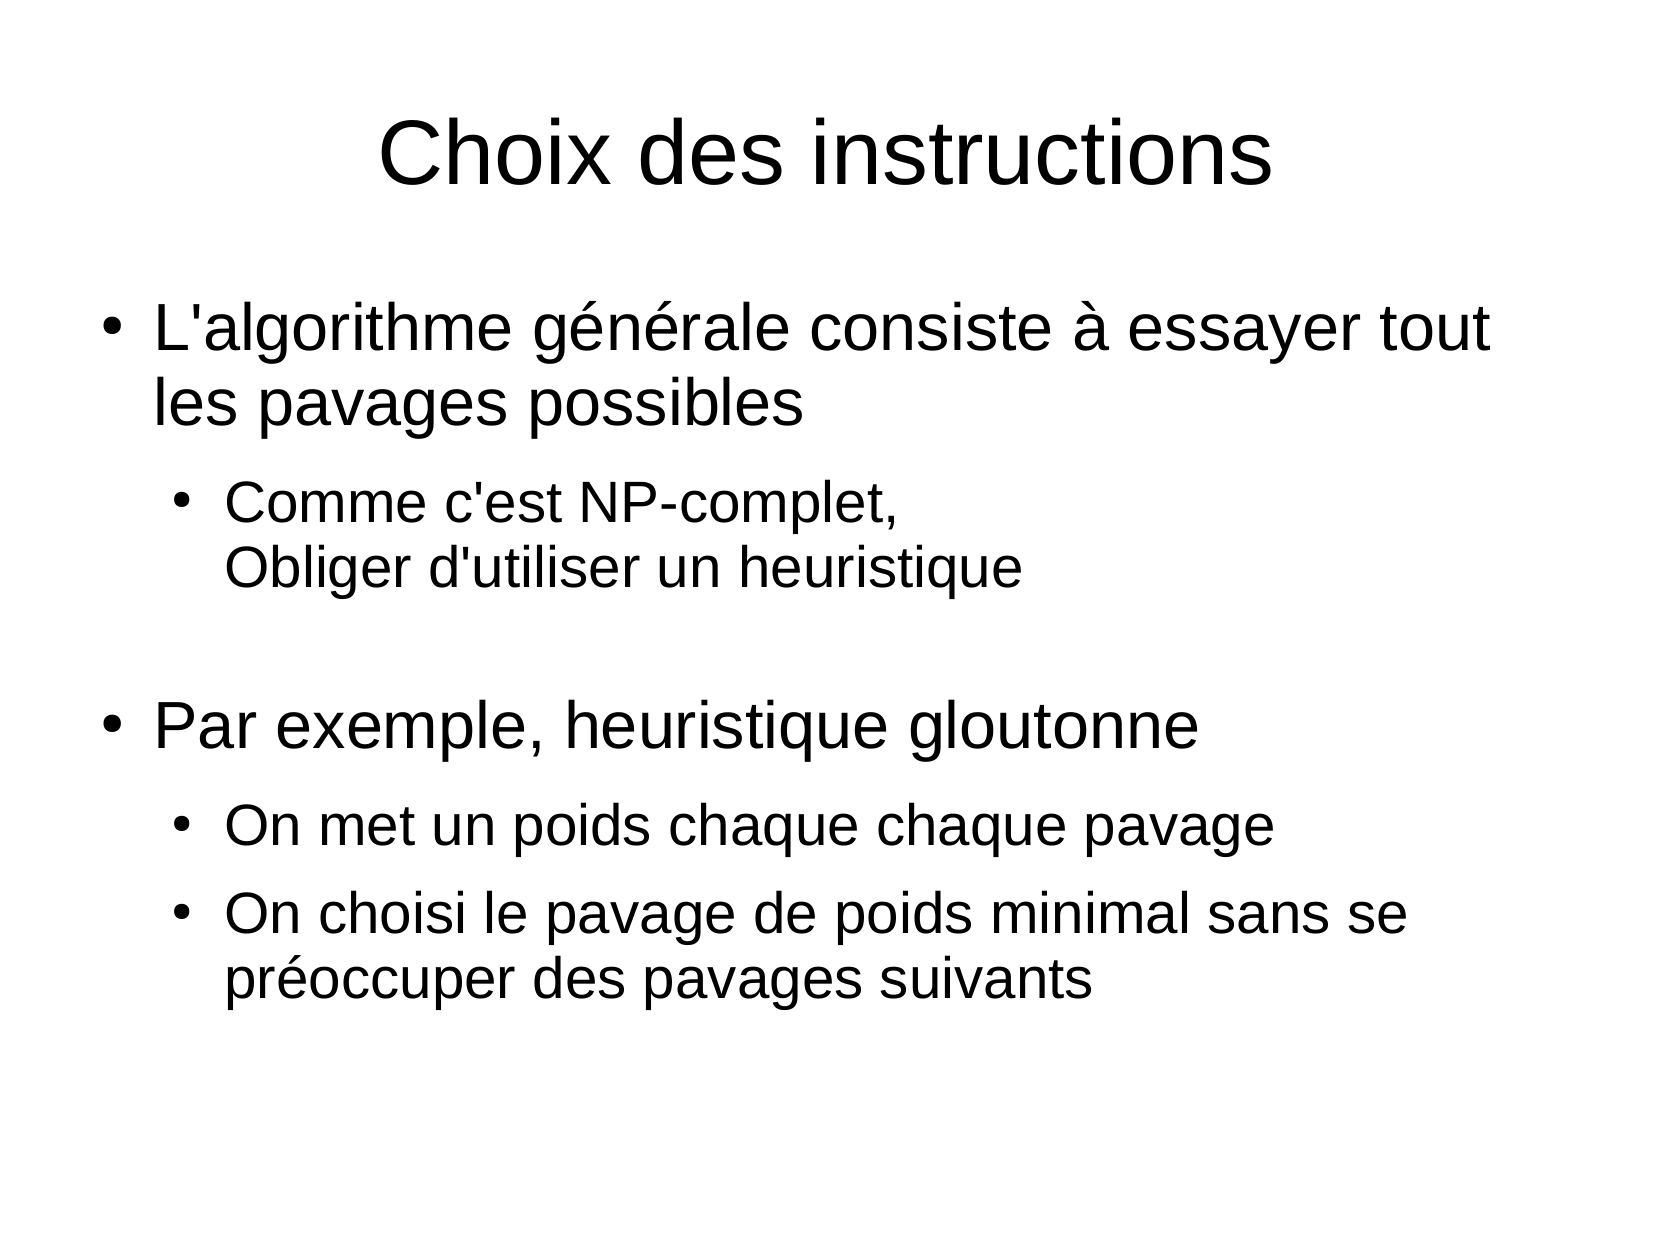

# Choix des instructions
L'algorithme générale consiste à essayer tout les pavages possibles
Comme c'est NP-complet,
Obliger d'utiliser un heuristique
Par exemple, heuristique gloutonne
On met un poids chaque chaque pavage
On choisi le pavage de poids minimal sans se préoccuper des pavages suivants